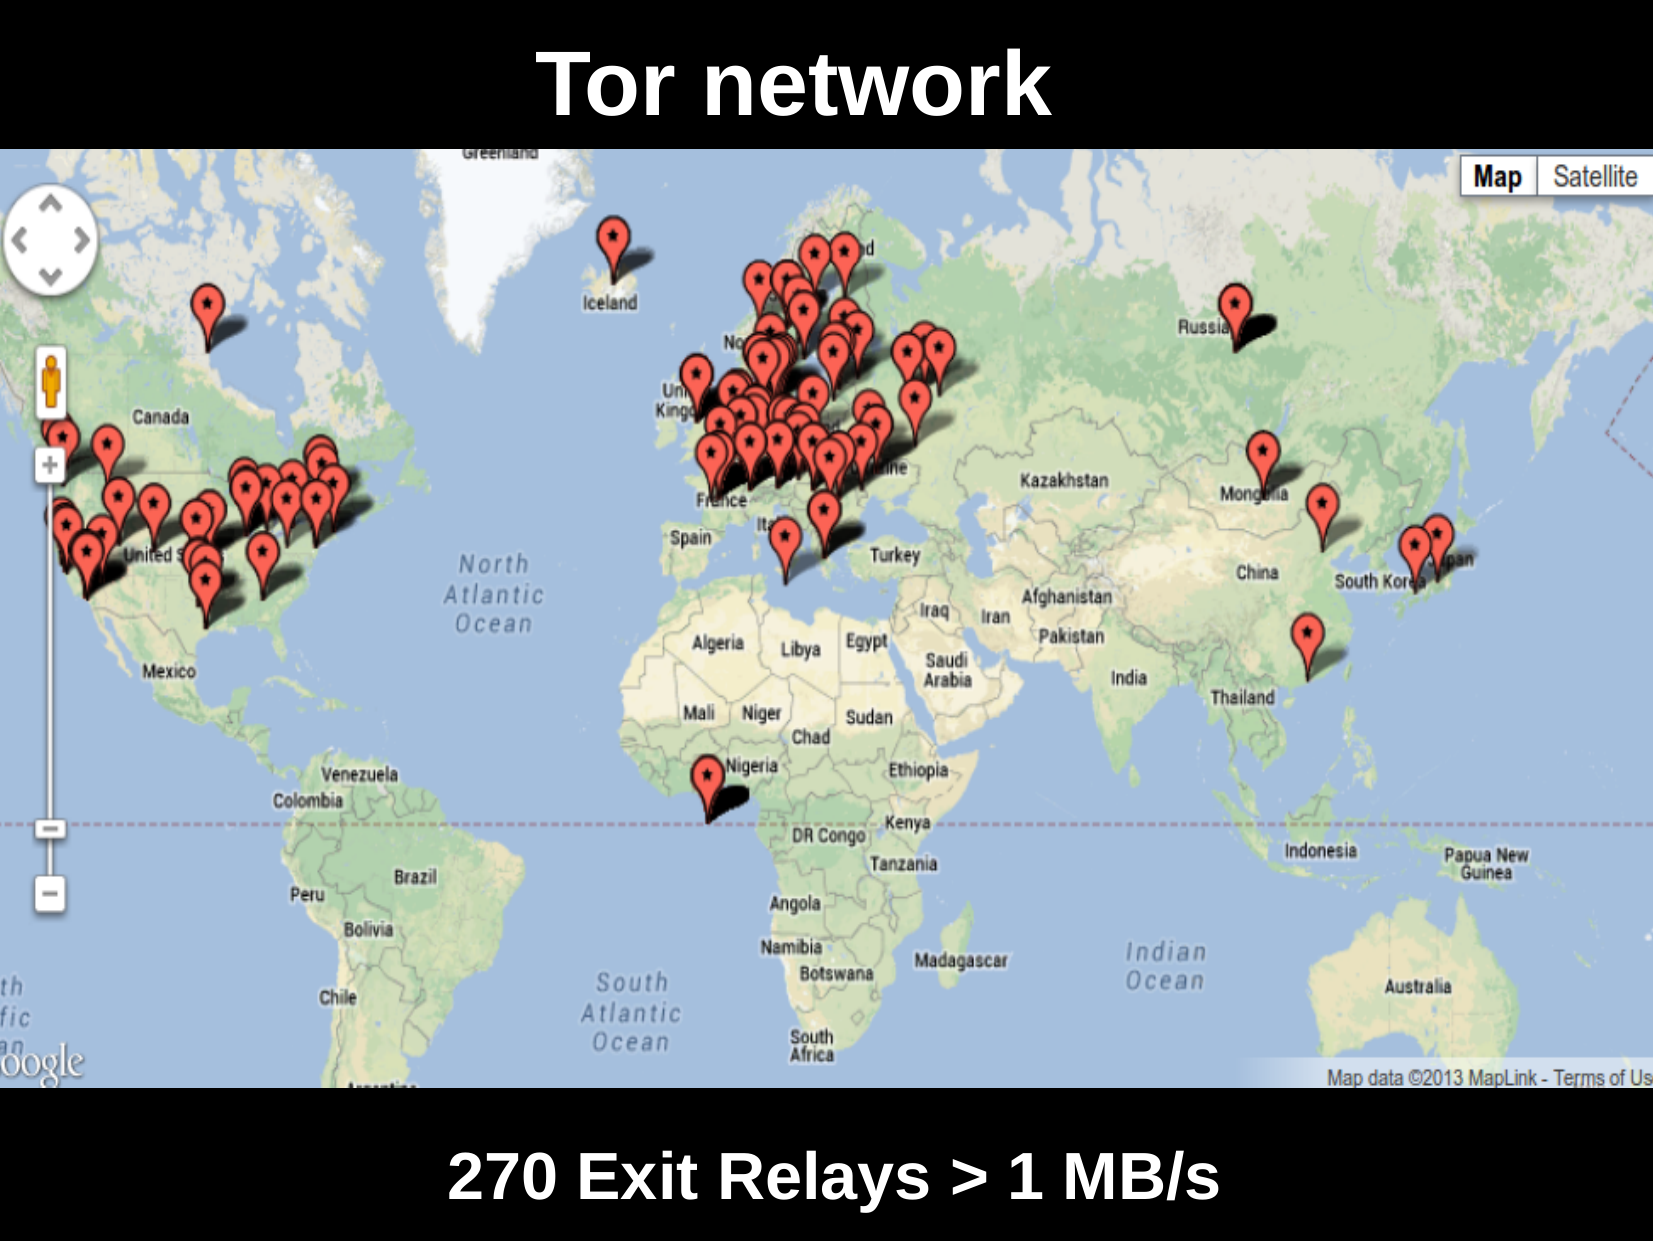

# Tor network
270 Exit Relays > 1 MB/s